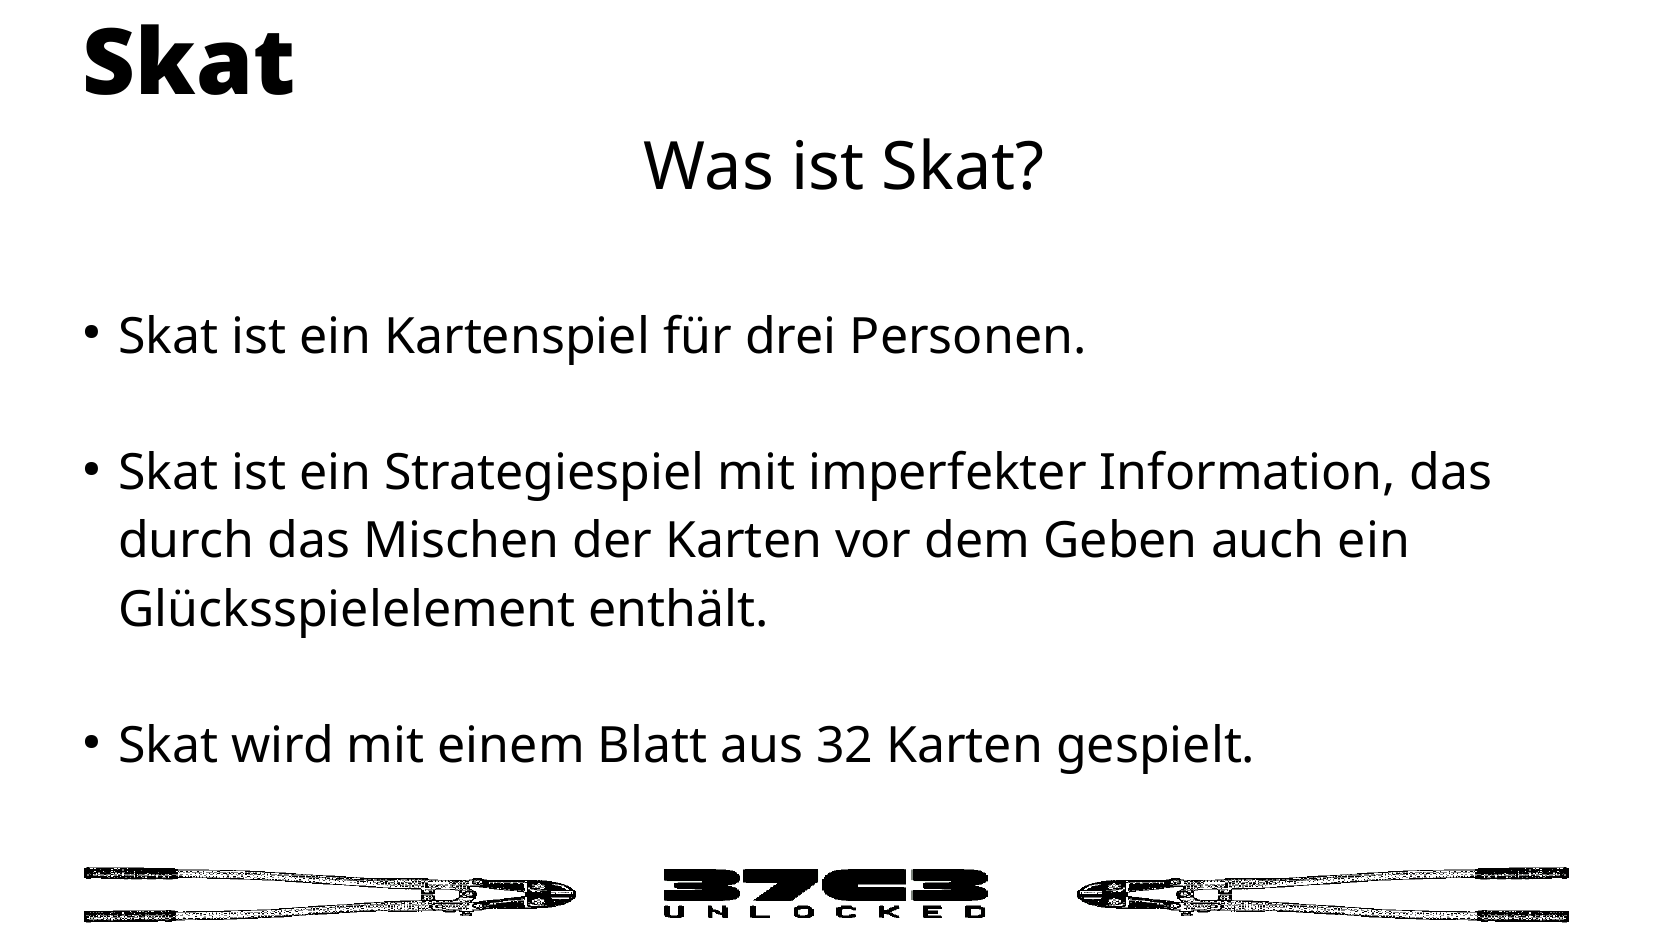

# Skat
Was ist Skat?
Skat ist ein Kartenspiel für drei Personen.
Skat ist ein Strategiespiel mit imperfekter Information, das durch das Mischen der Karten vor dem Geben auch ein Glücksspielelement enthält.
Skat wird mit einem Blatt aus 32 Karten gespielt.